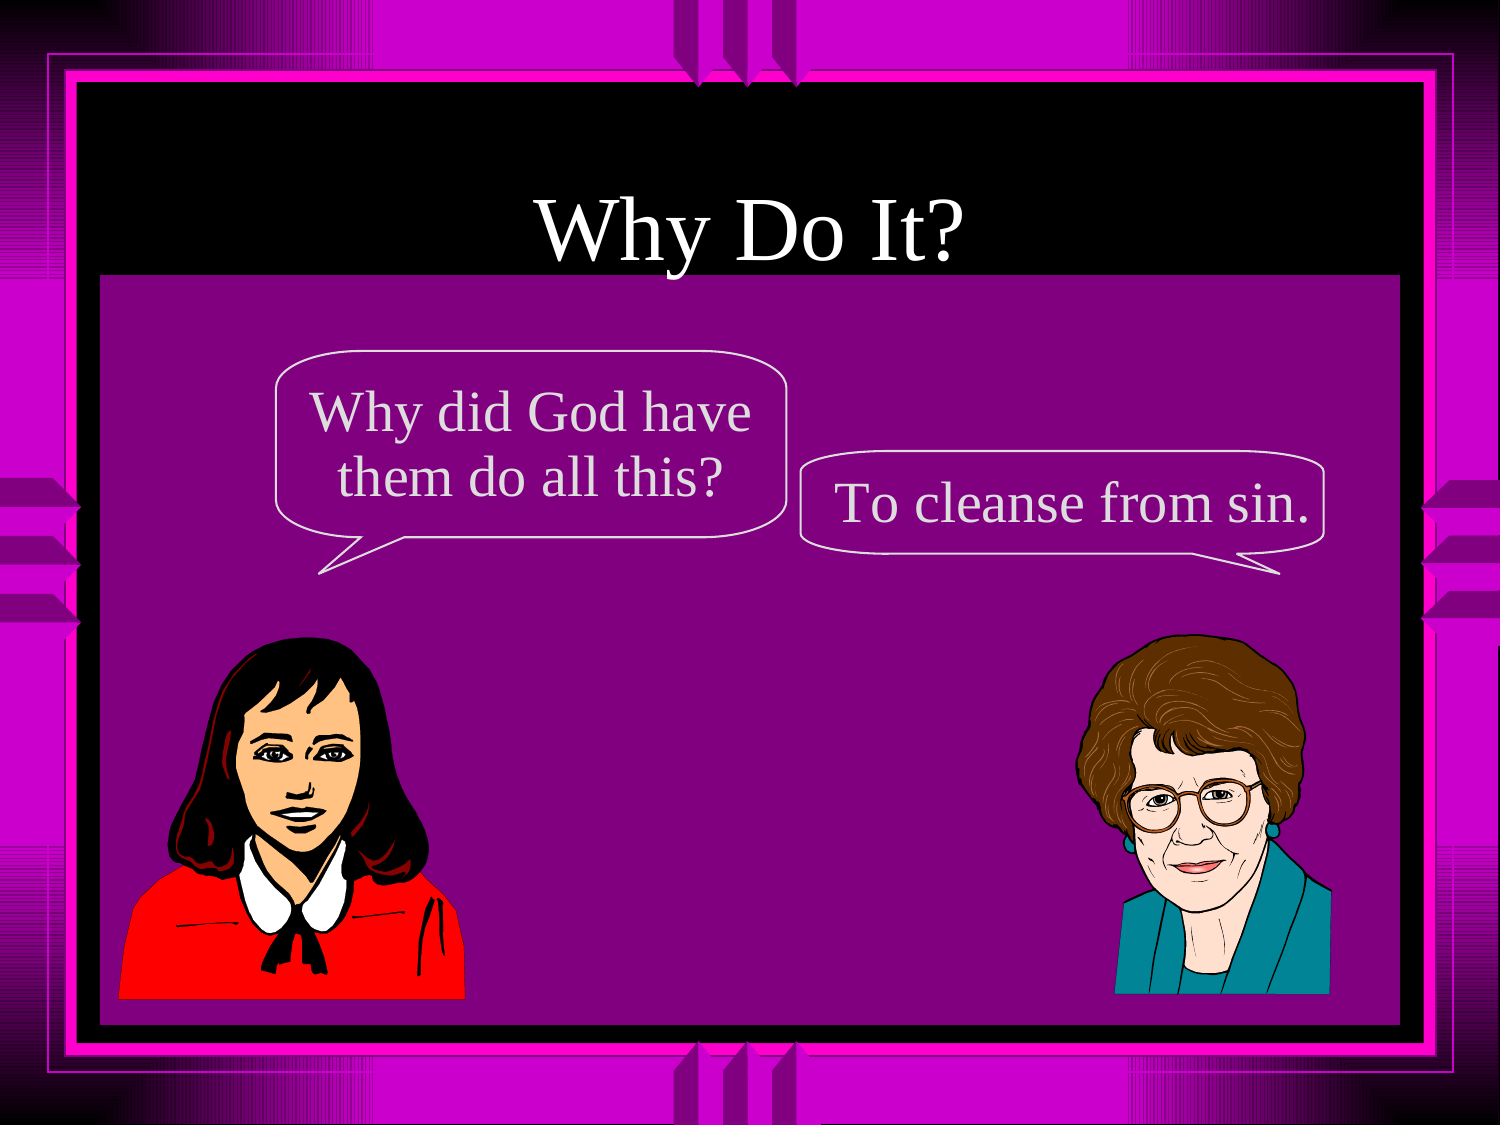

# Why Do It?
Why did God have
them do all this?
To cleanse from sin.